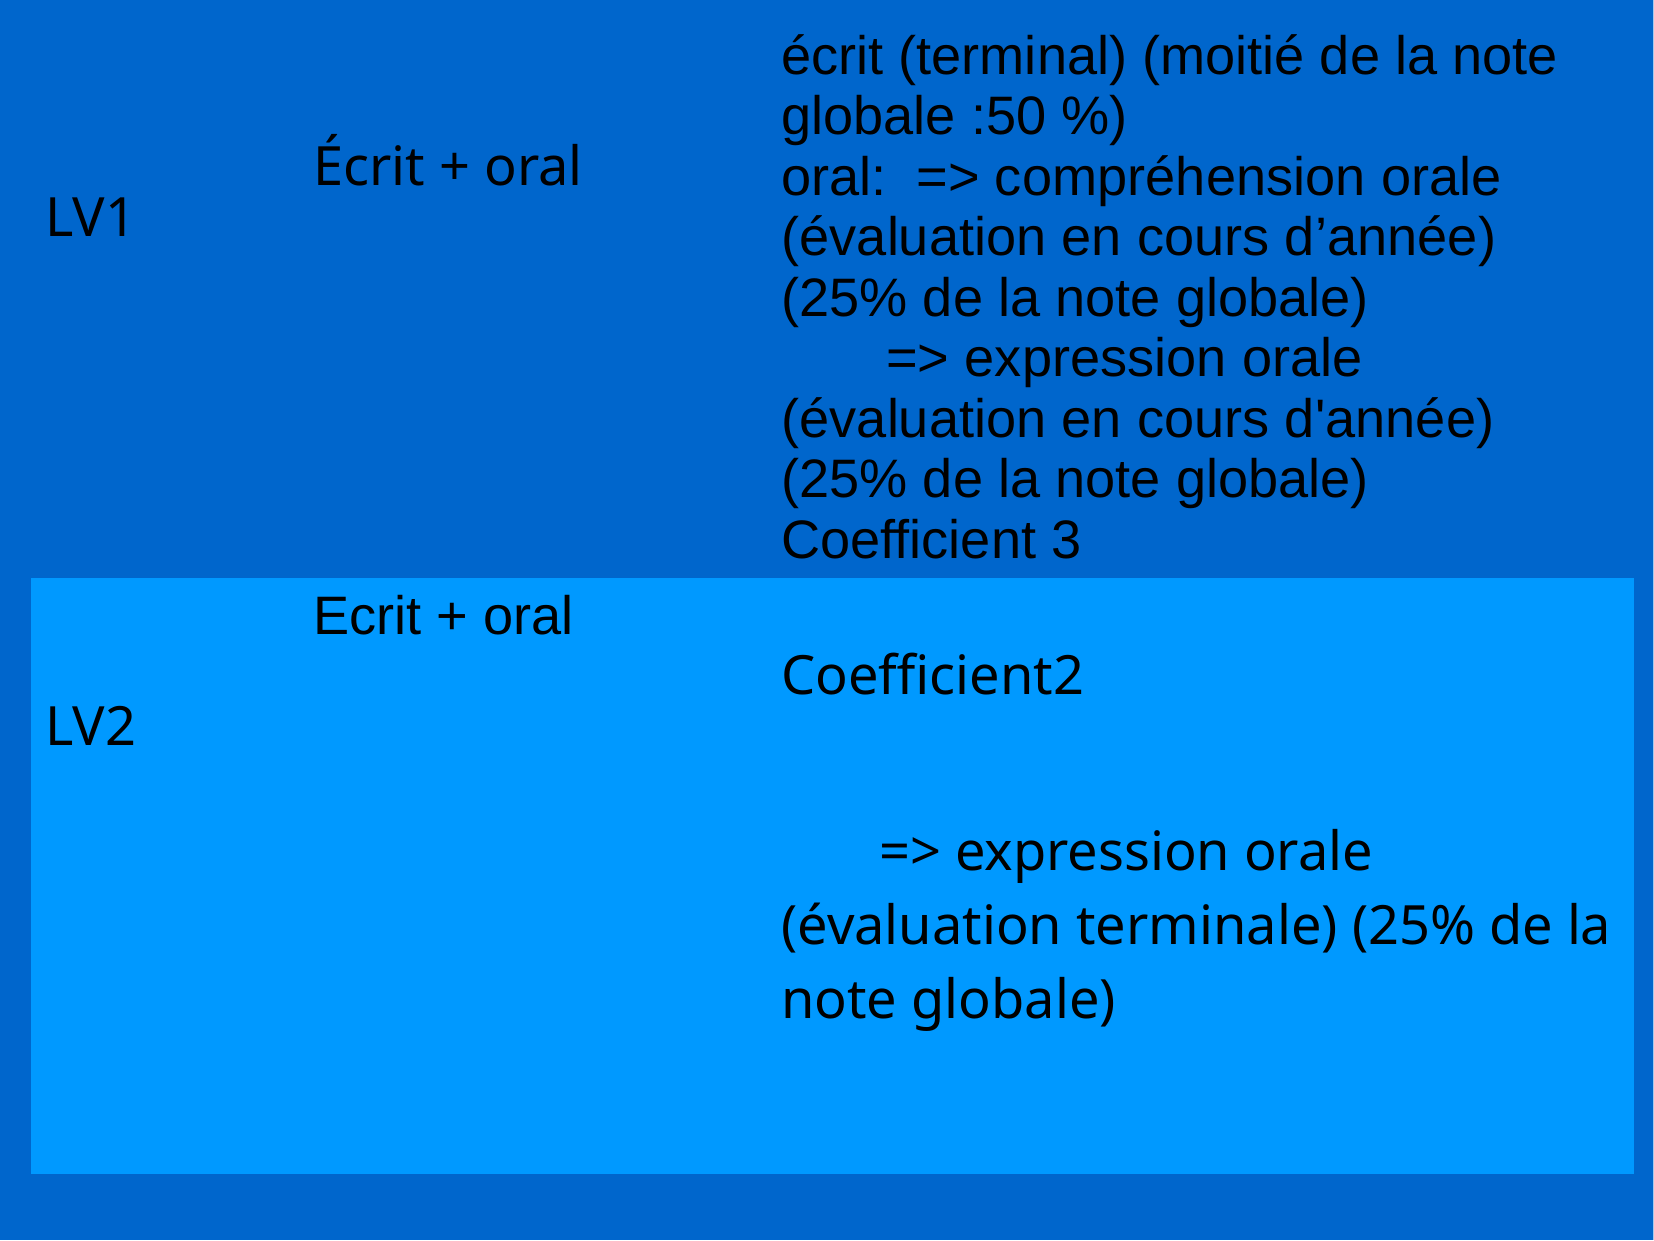

| LV1 | Écrit + oral | écrit (terminal) (moitié de la note globale :50 %) oral: => compréhension orale (évaluation en cours d’année) (25% de la note globale) => expression orale (évaluation en cours d'année) (25% de la note globale) Coefficient 3 |
| --- | --- | --- |
| LV2 | Ecrit + oral | Coefficient2 => expression orale (évaluation terminale) (25% de la note globale) |